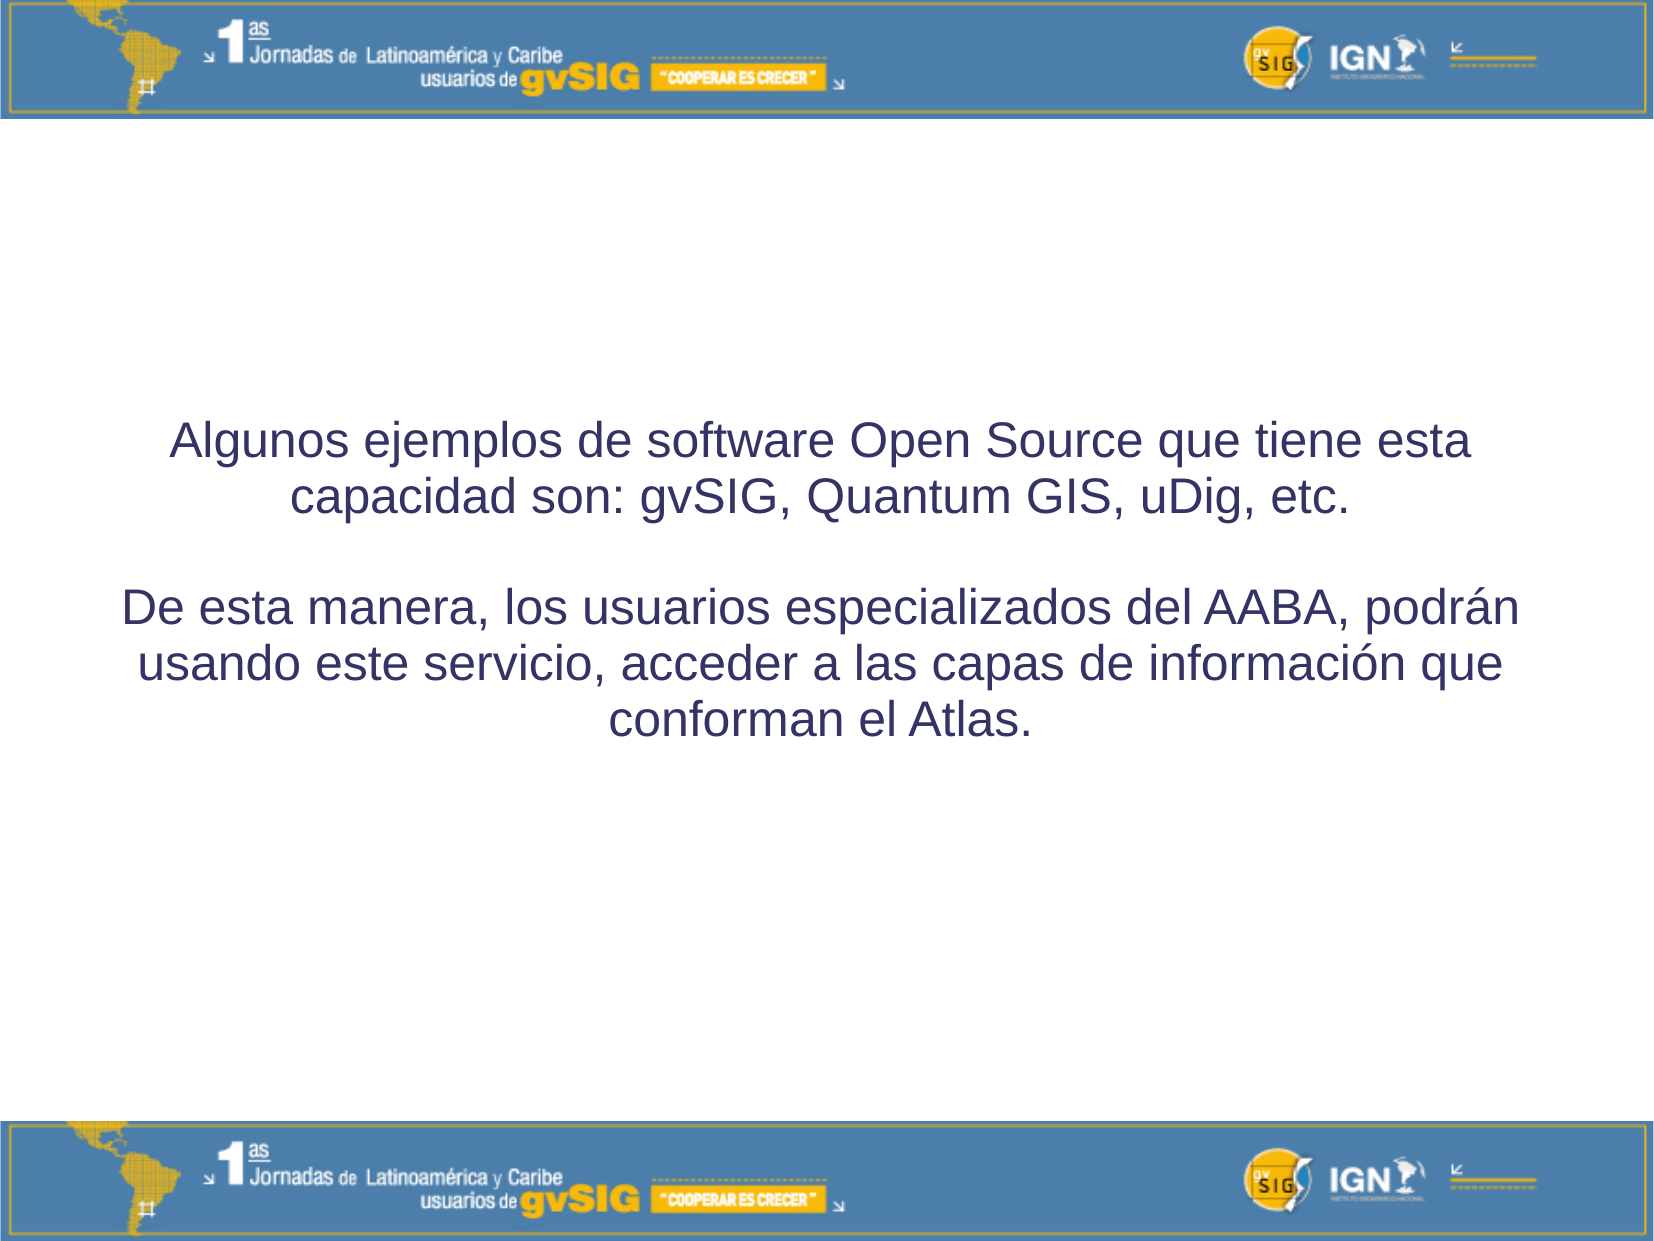

Algunos ejemplos de software Open Source que tiene esta capacidad son: gvSIG, Quantum GIS, uDig, etc.
De esta manera, los usuarios especializados del AABA, podrán usando este servicio, acceder a las capas de información que conforman el Atlas.